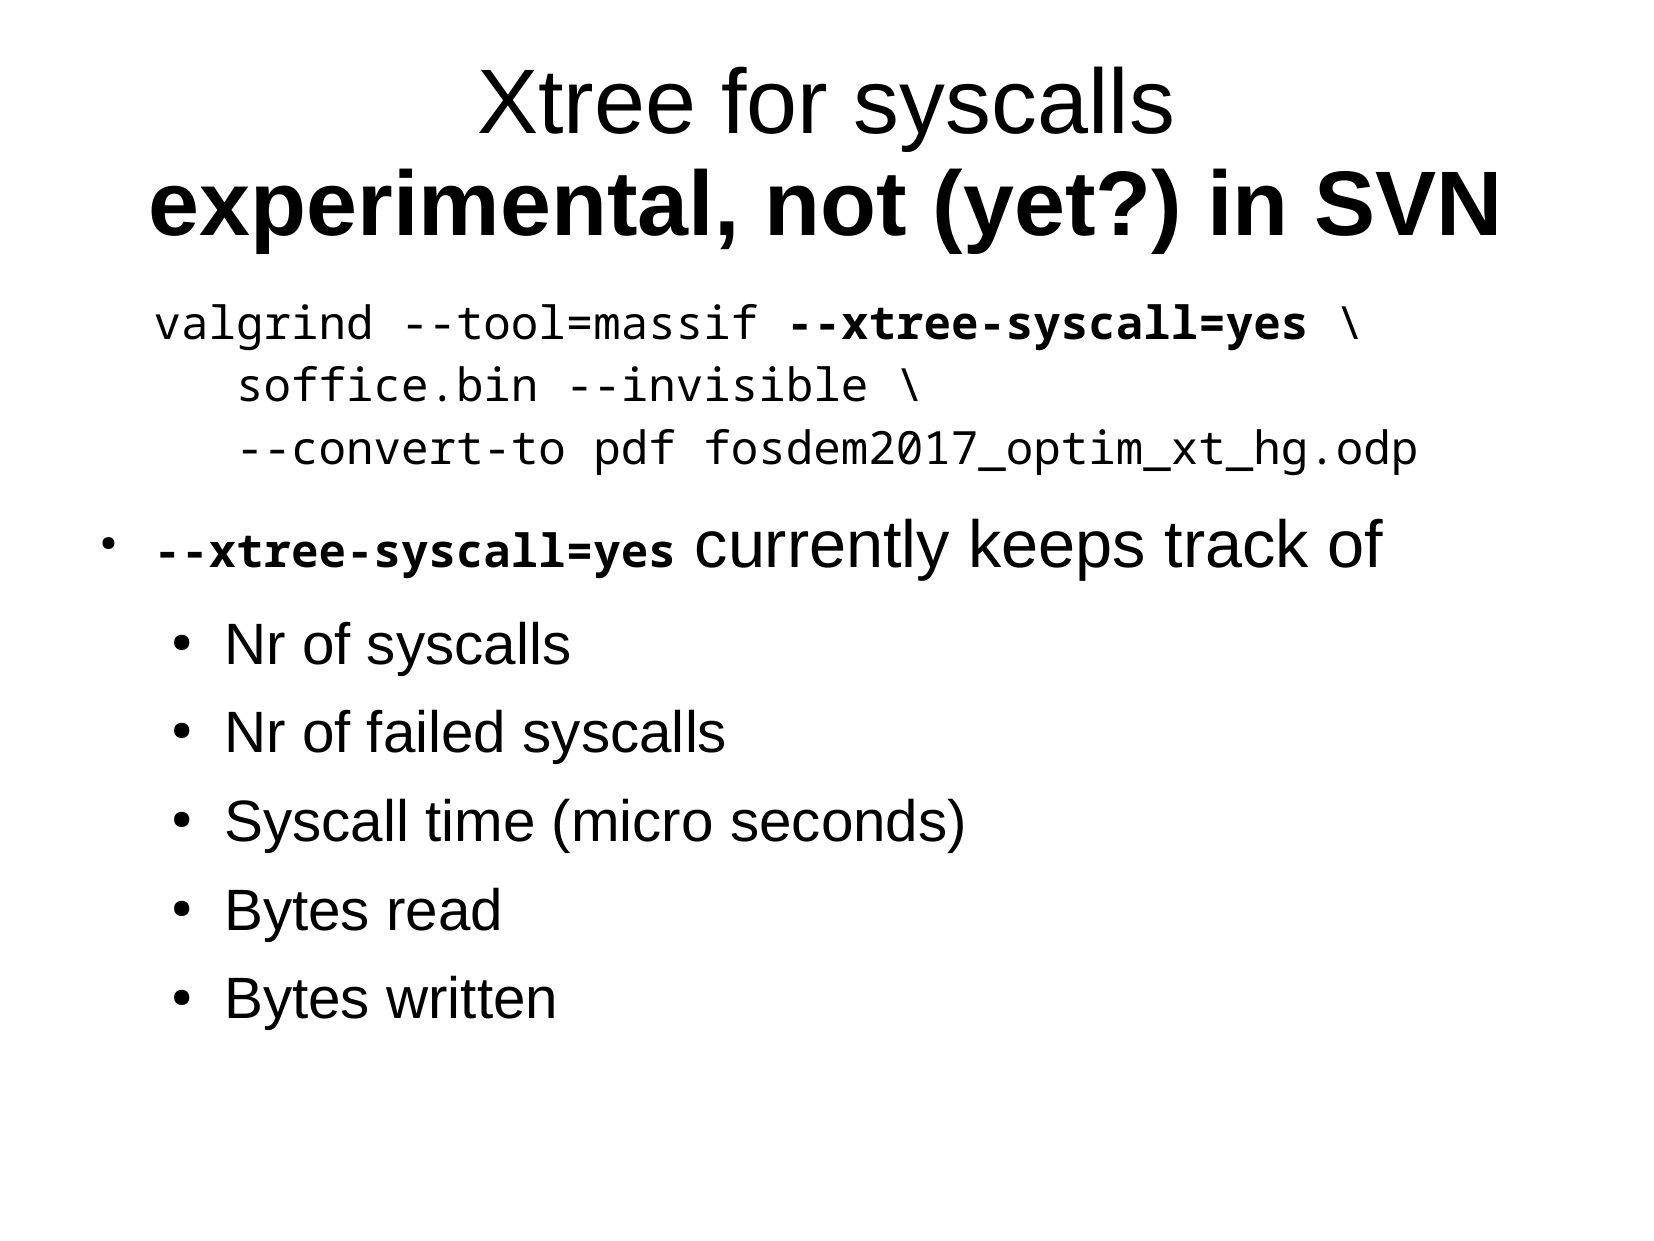

# Xtree for syscalls experimental, not (yet?) in SVN
valgrind --tool=massif --xtree-syscall=yes \
 soffice.bin --invisible \
 --convert-to pdf fosdem2017_optim_xt_hg.odp
--xtree-syscall=yes currently keeps track of
Nr of syscalls
Nr of failed syscalls
Syscall time (micro seconds)
Bytes read
Bytes written